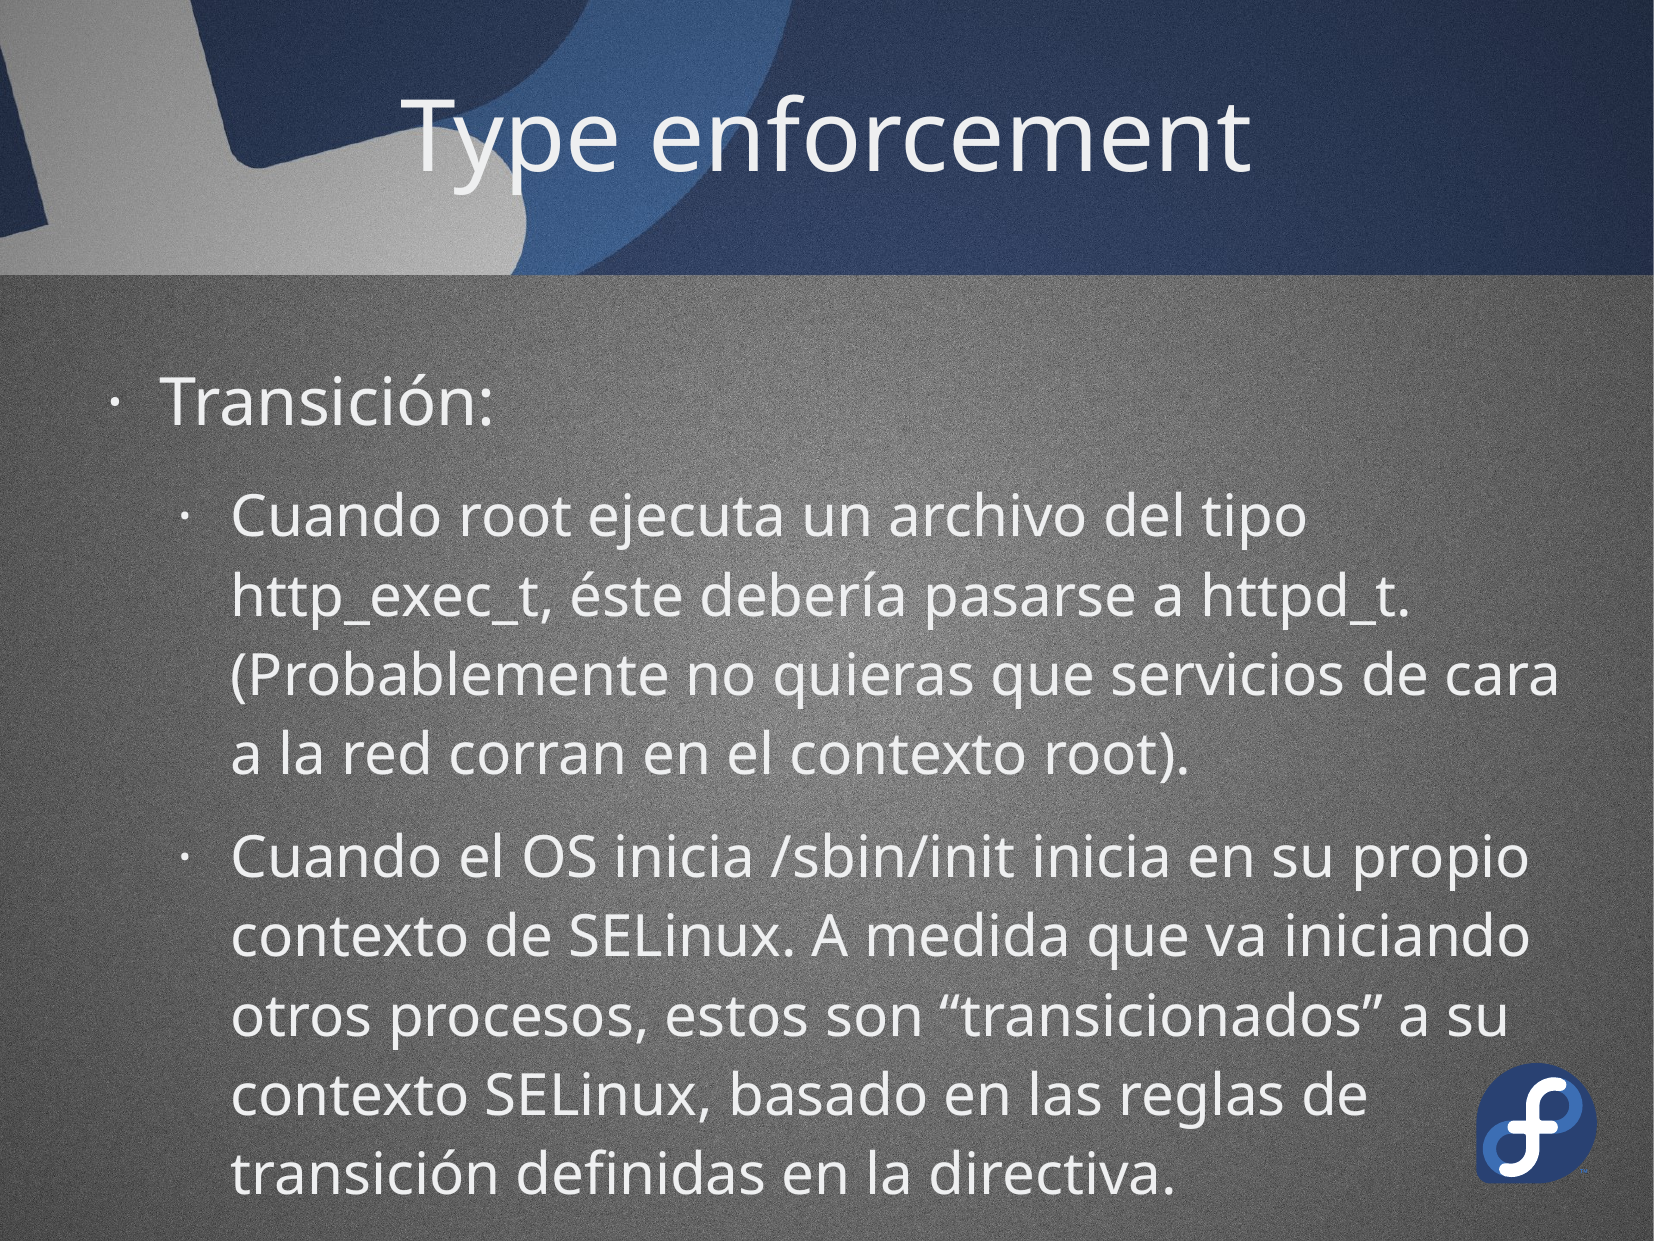

# Type enforcement
Transición:
Cuando root ejecuta un archivo del tipo http_exec_t, éste debería pasarse a httpd_t. (Probablemente no quieras que servicios de cara a la red corran en el contexto root).
Cuando el OS inicia /sbin/init inicia en su propio contexto de SELinux. A medida que va iniciando otros procesos, estos son “transicionados” a su contexto SELinux, basado en las reglas de transición definidas en la directiva.